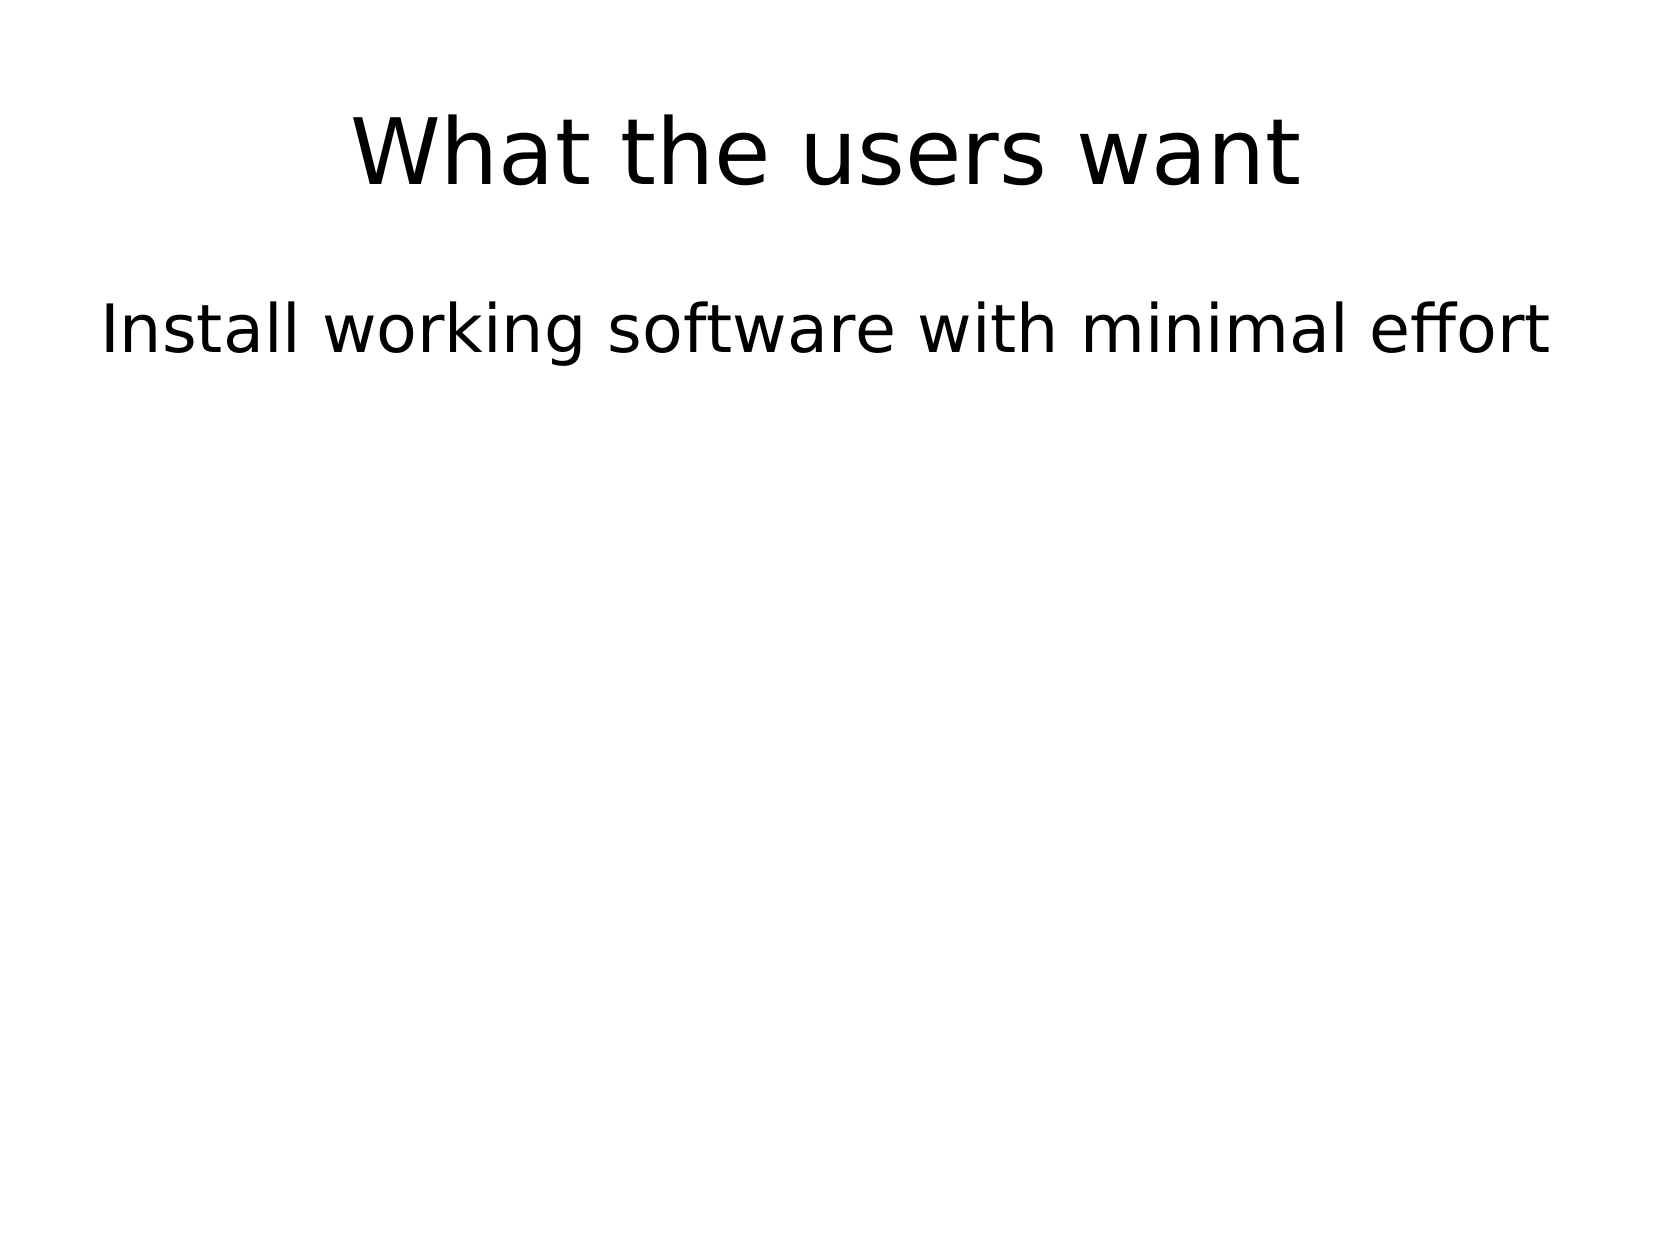

# What the users want
Install working software with minimal effort